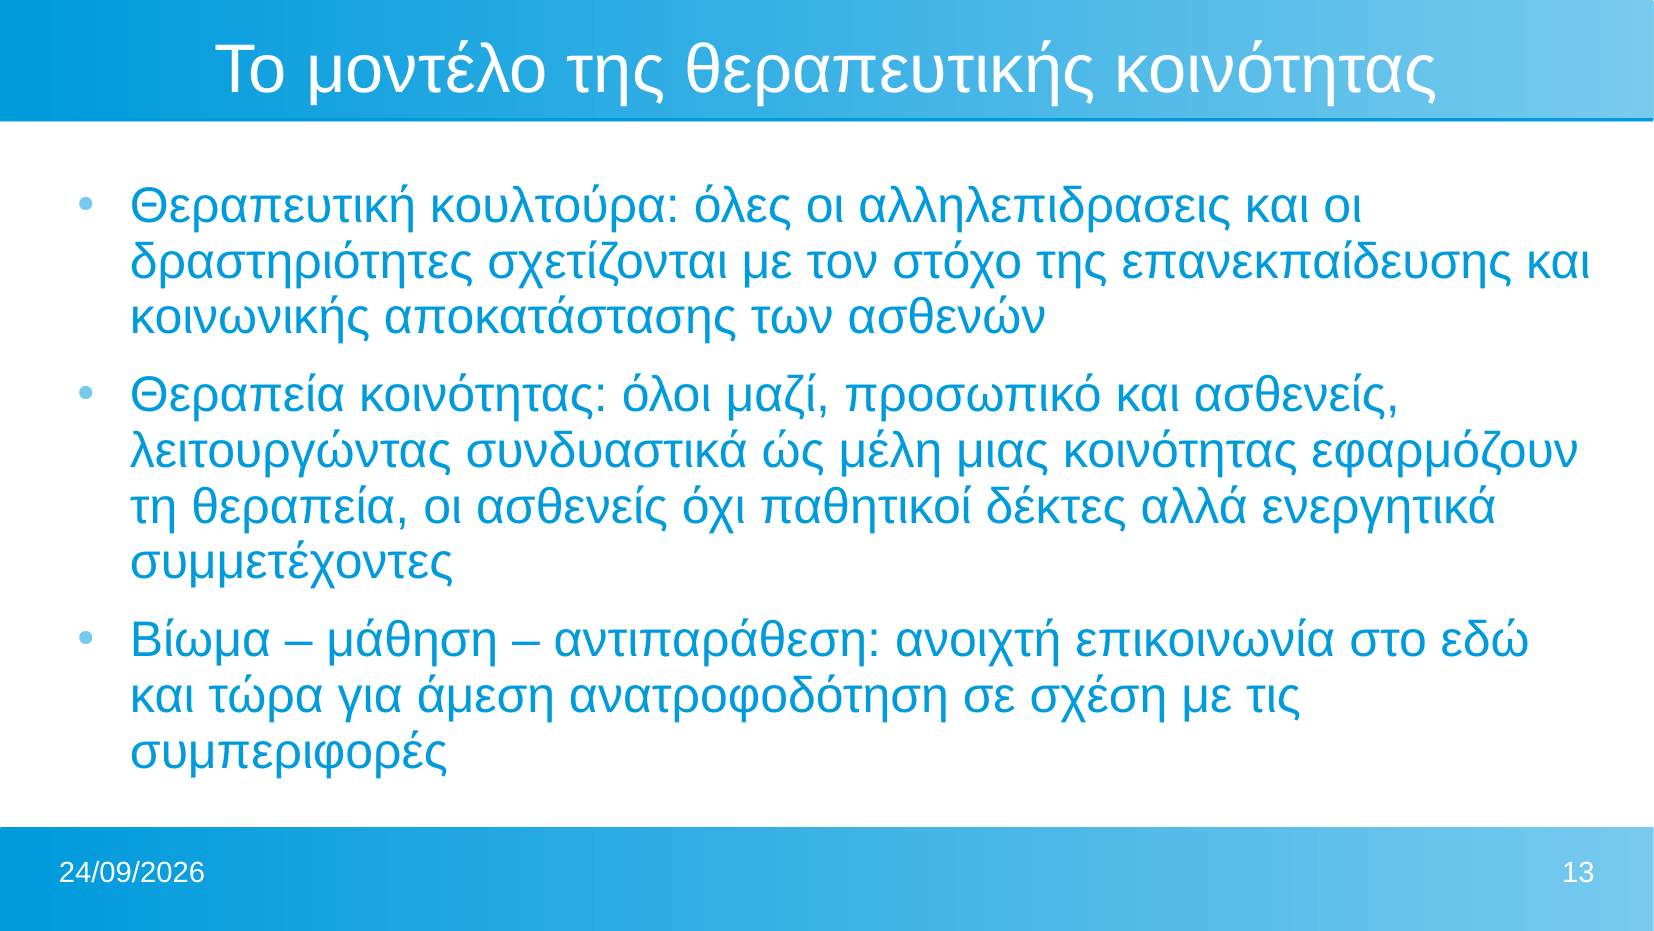

# Το μοντέλο της θεραπευτικής κοινότητας
Θεραπευτική κουλτούρα: όλες οι αλληλεπιδρασεις και οι δραστηριότητες σχετίζονται με τον στόχο της επανεκπαίδευσης και κοινωνικής αποκατάστασης των ασθενών
Θεραπεία κοινότητας: όλοι μαζί, προσωπικό και ασθενείς, λειτουργώντας συνδυαστικά ώς μέλη μιας κοινότητας εφαρμόζουν τη θεραπεία, οι ασθενείς όχι παθητικοί δέκτες αλλά ενεργητικά συμμετέχοντες
Βίωμα – μάθηση – αντιπαράθεση: ανοιχτή επικοινωνία στο εδώ και τώρα για άμεση ανατροφοδότηση σε σχέση με τις συμπεριφορές
13